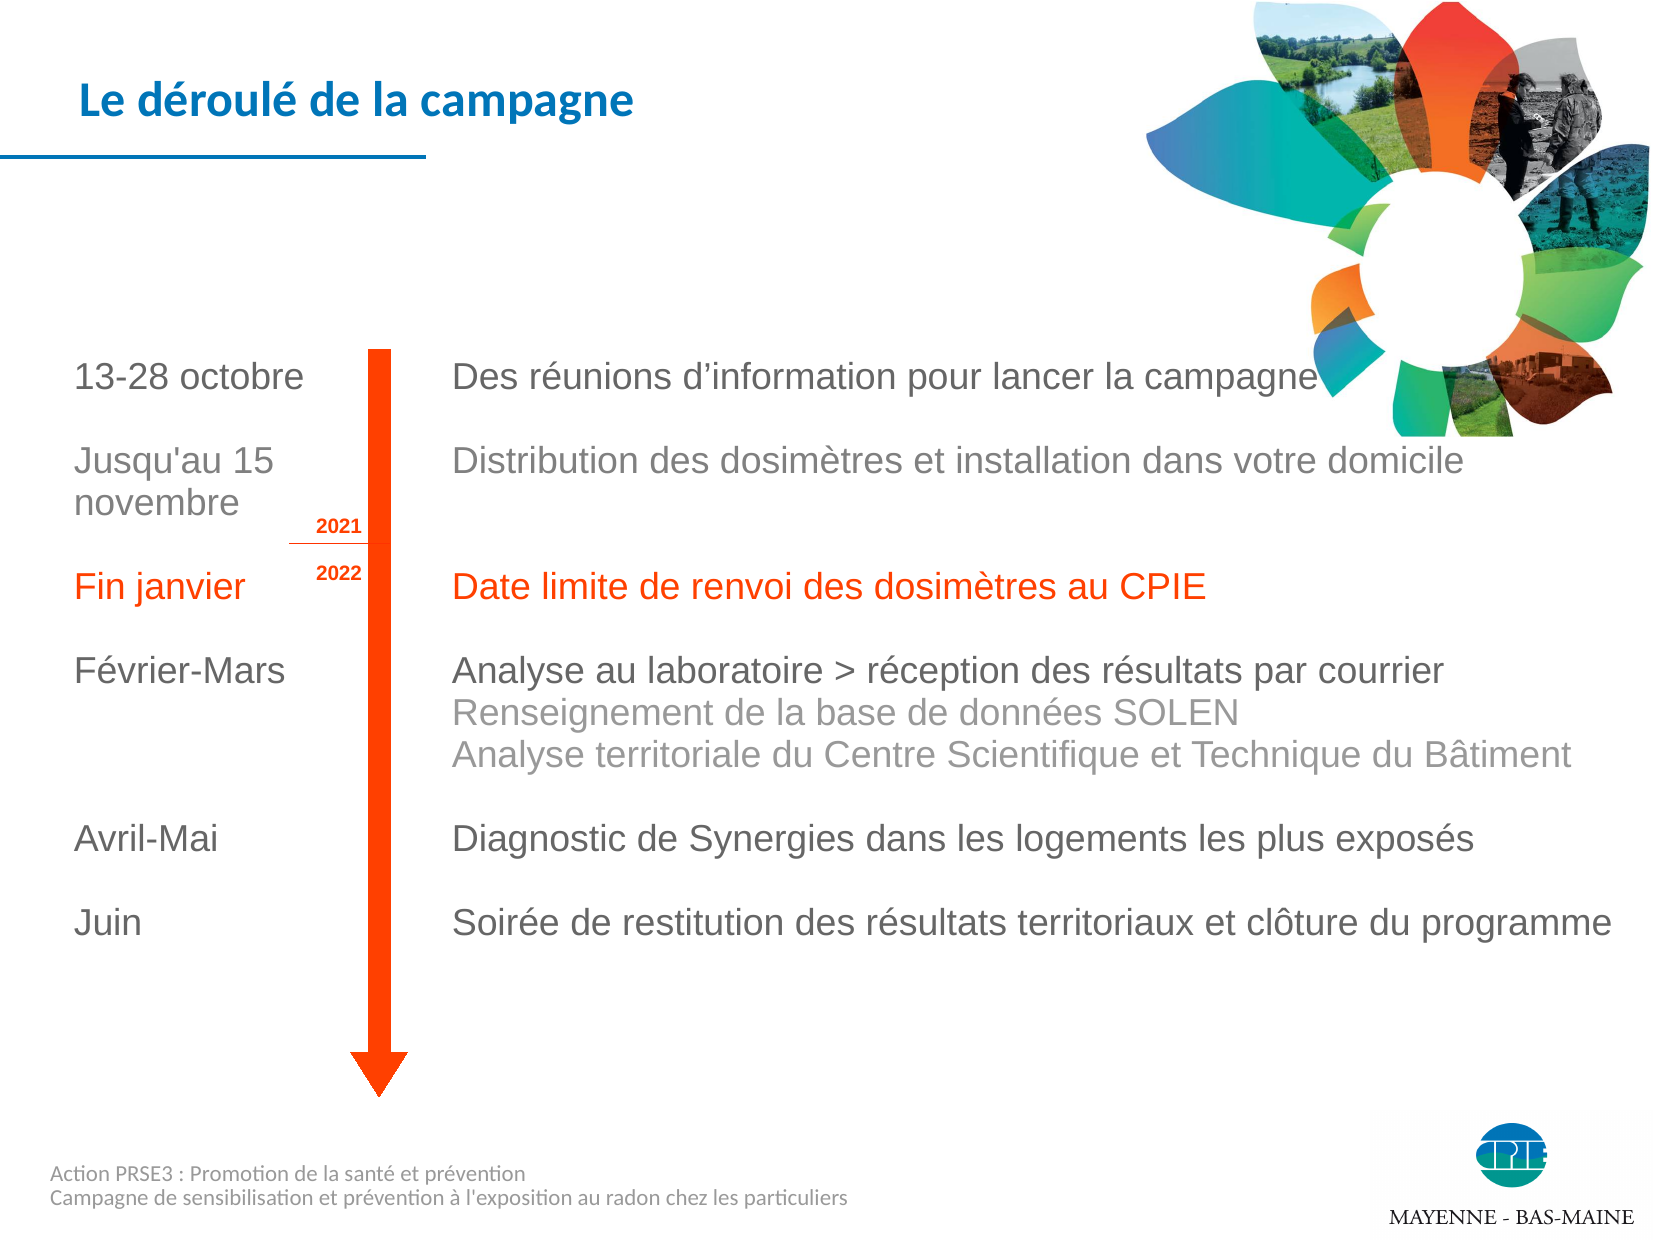

Le déroulé de la campagne
13-28 octobre
Jusqu'au 15 novembre
Fin janvier
Février-Mars
Avril-Mai
Juin
Des réunions d’information pour lancer la campagne
Distribution des dosimètres et installation dans votre domicile
Date limite de renvoi des dosimètres au CPIE
Analyse au laboratoire > réception des résultats par courrier
Renseignement de la base de données SOLEN
Analyse territoriale du Centre Scientifique et Technique du Bâtiment
Diagnostic de Synergies dans les logements les plus exposés
Soirée de restitution des résultats territoriaux et clôture du programme
2021
2022
Action PRSE3 : Promotion de la santé et prévention
Campagne de sensibilisation et prévention à l'exposition au radon chez les particuliers